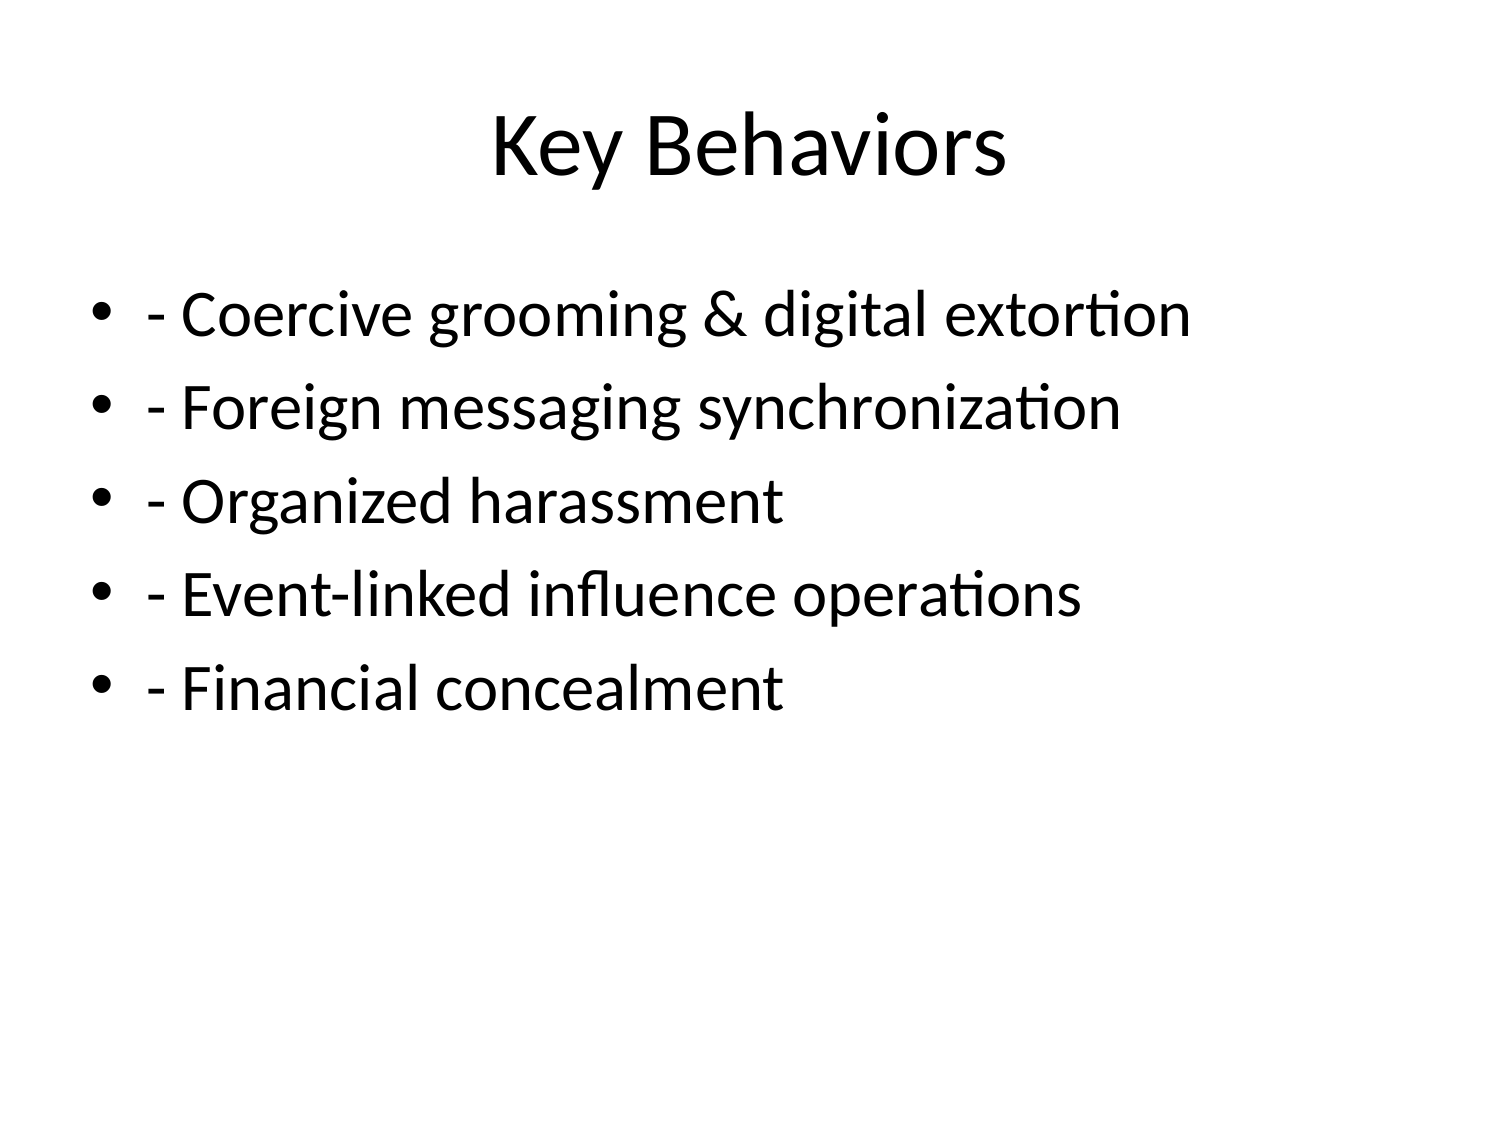

# Key Behaviors
- Coercive grooming & digital extortion
- Foreign messaging synchronization
- Organized harassment
- Event-linked influence operations
- Financial concealment